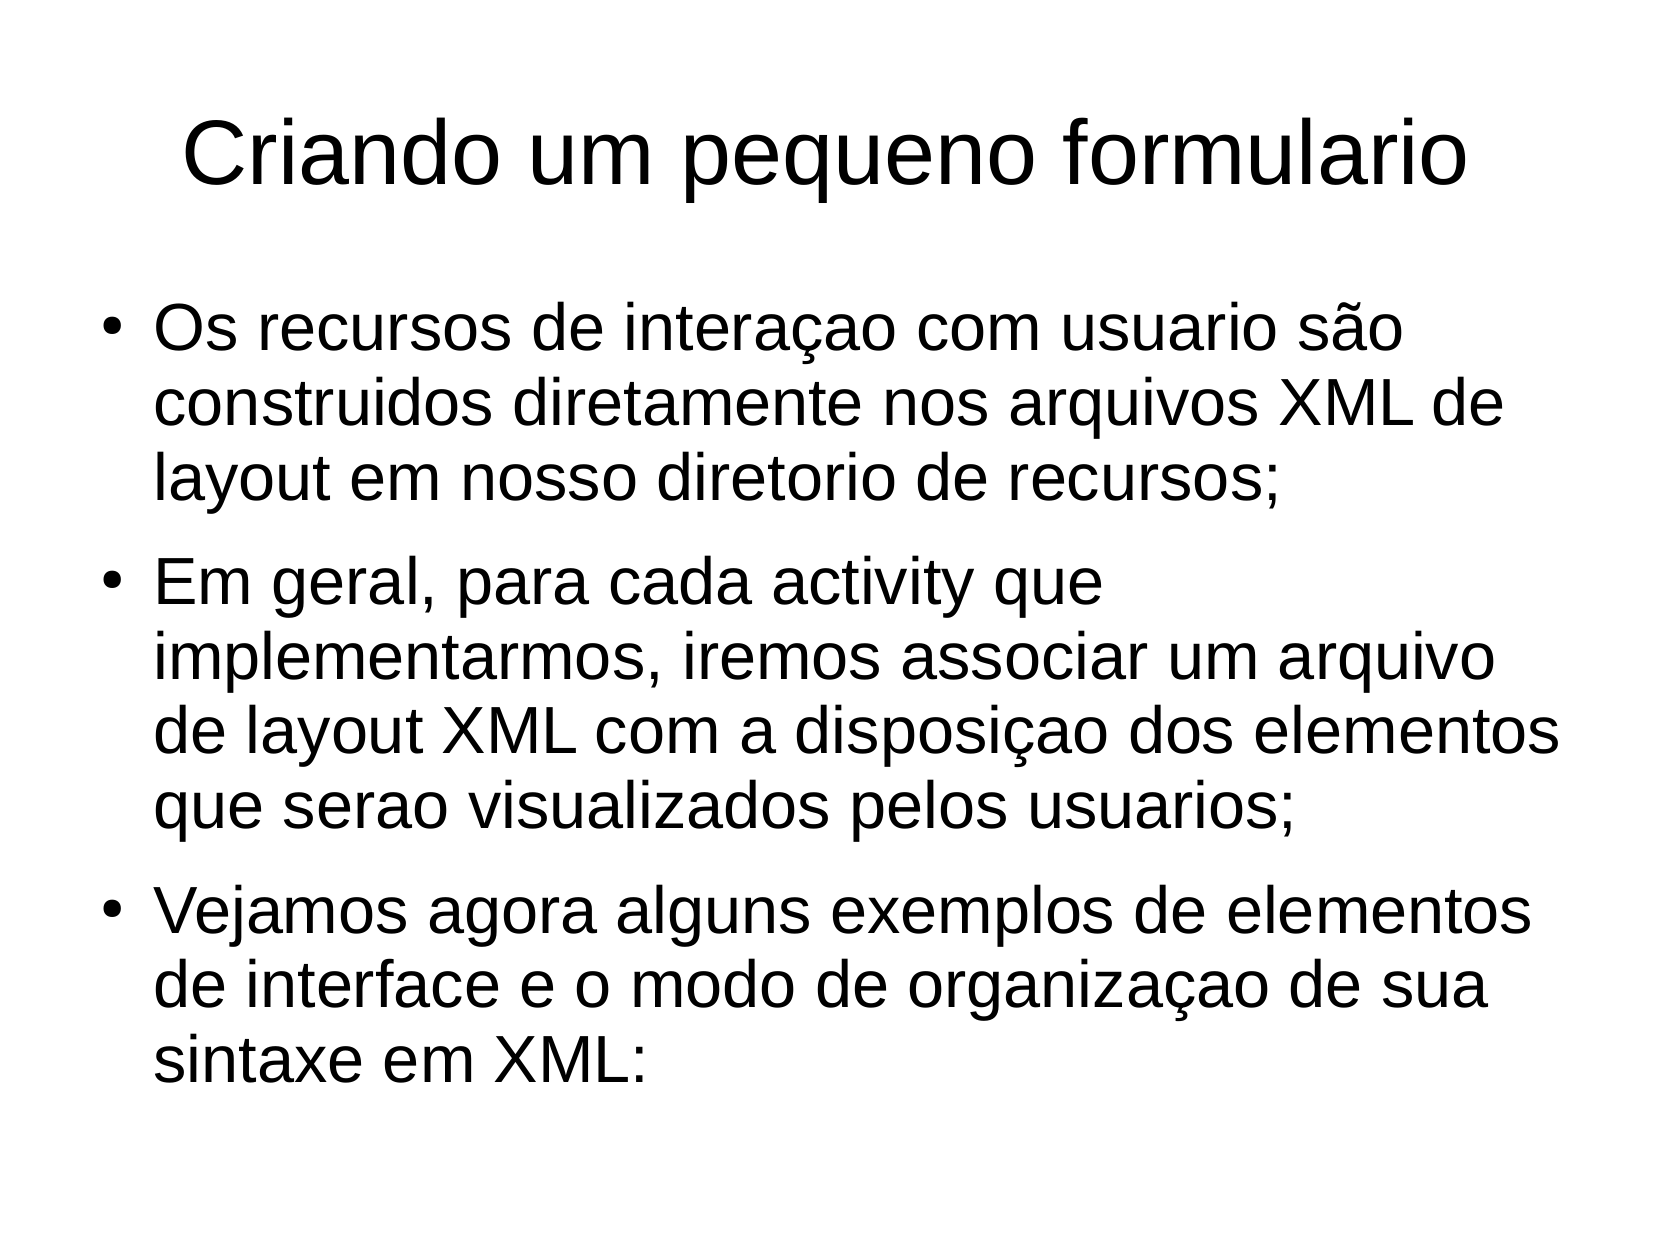

# Criando um pequeno formulario
Os recursos de interaçao com usuario são construidos diretamente nos arquivos XML de layout em nosso diretorio de recursos;
Em geral, para cada activity que implementarmos, iremos associar um arquivo de layout XML com a disposiçao dos elementos que serao visualizados pelos usuarios;
Vejamos agora alguns exemplos de elementos de interface e o modo de organizaçao de sua sintaxe em XML: